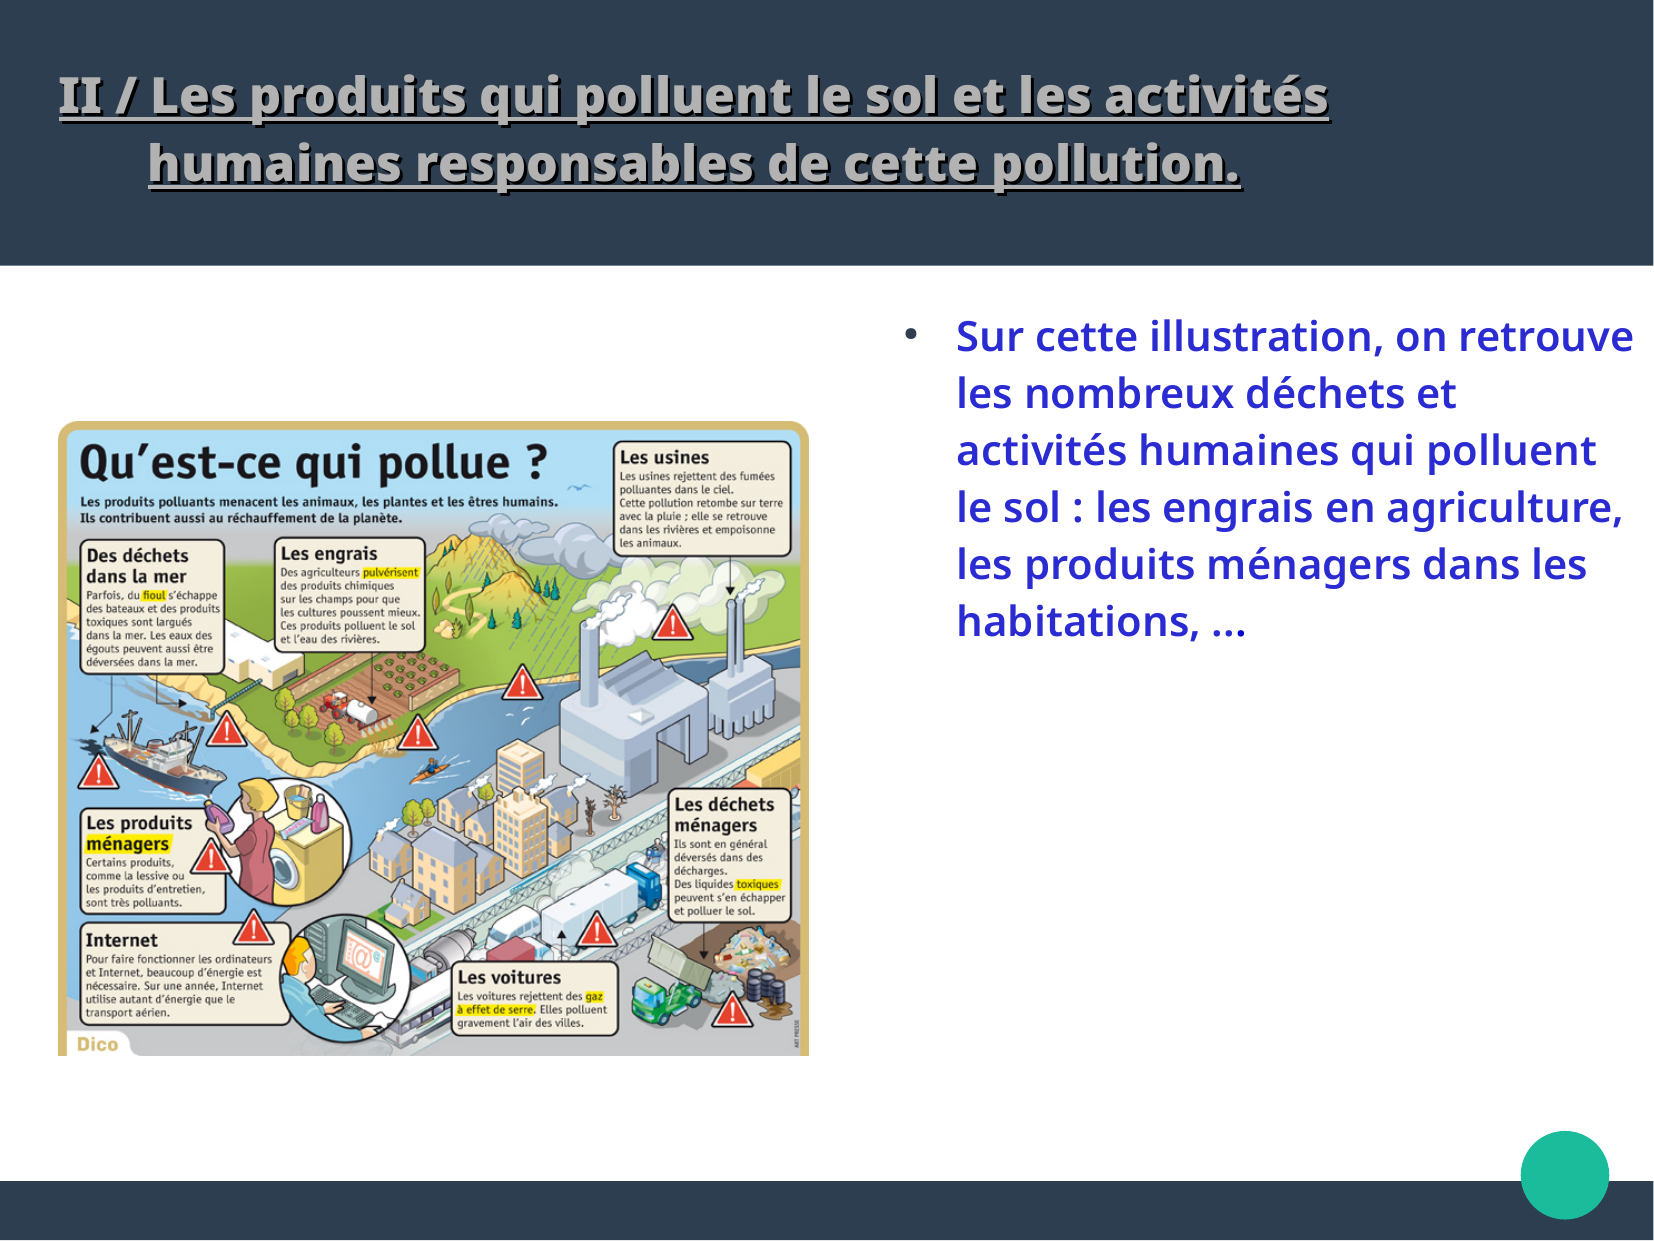

# II / Les produits qui polluent le sol et les activités humaines responsables de cette pollution.
Sur cette illustration, on retrouve les nombreux déchets et activités humaines qui polluent le sol : les engrais en agriculture, les produits ménagers dans les habitations, ...